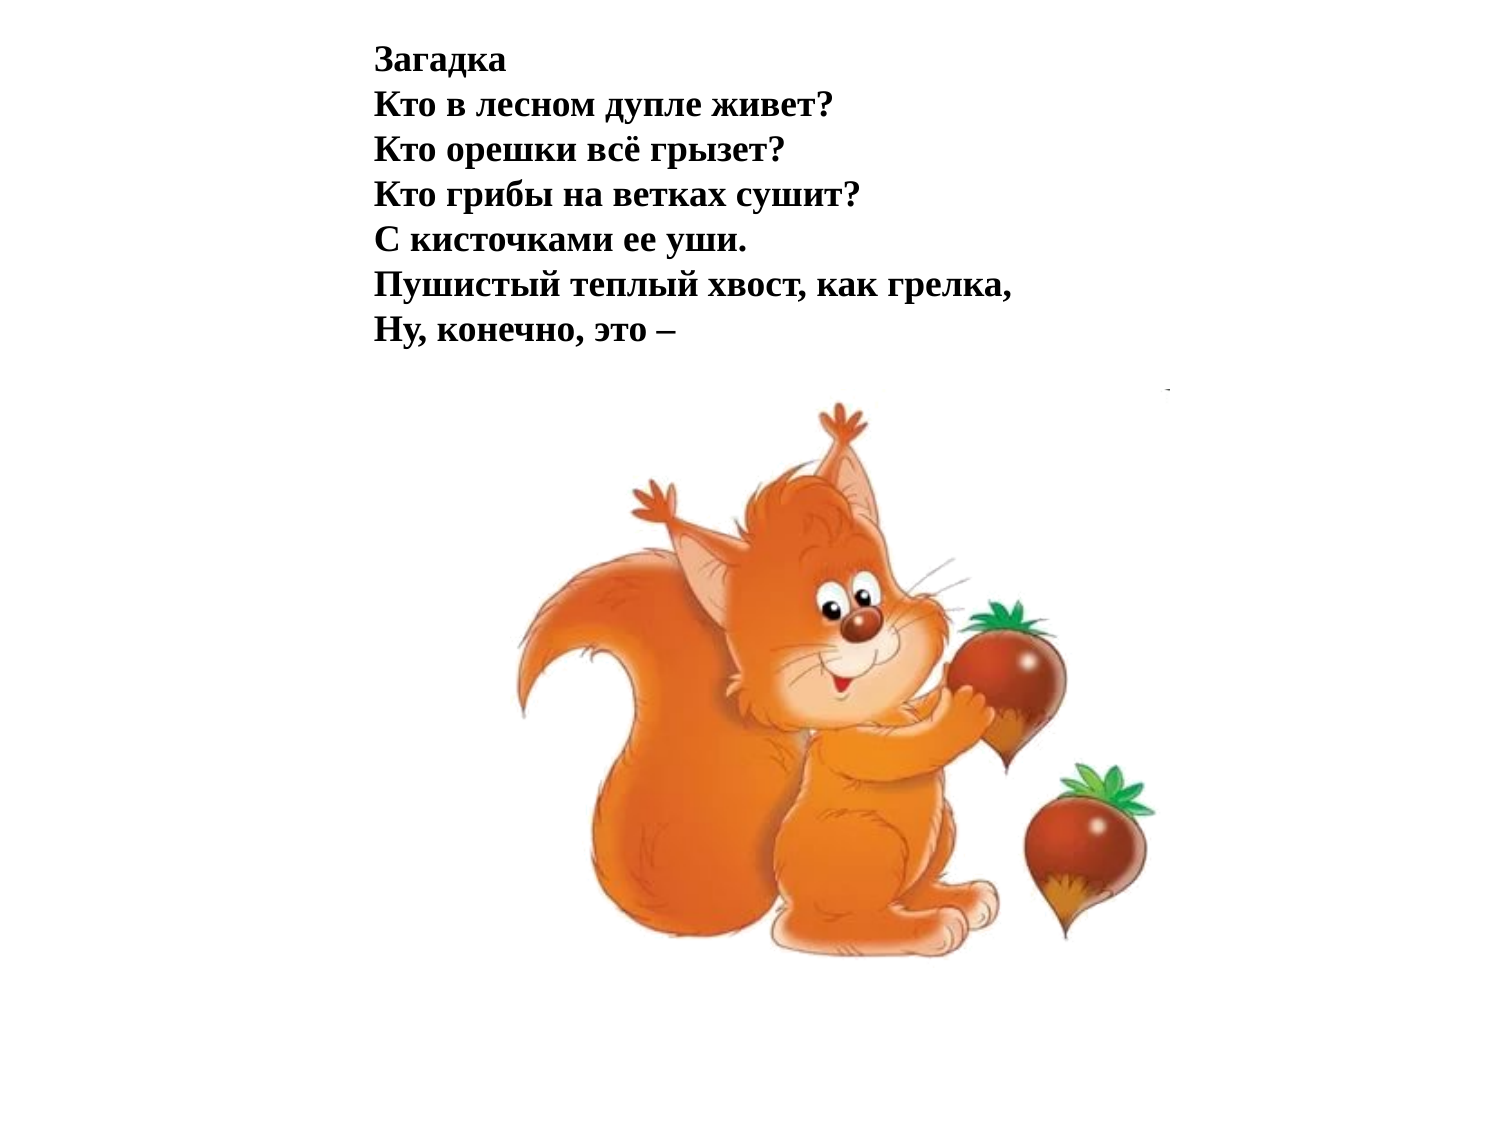

Загадка
Кто в лесном дупле живет?
Кто орешки всё грызет?
Кто грибы на ветках сушит?
С кисточками ее уши.
Пушистый теплый хвост, как грелка,
Ну, конечно, это –